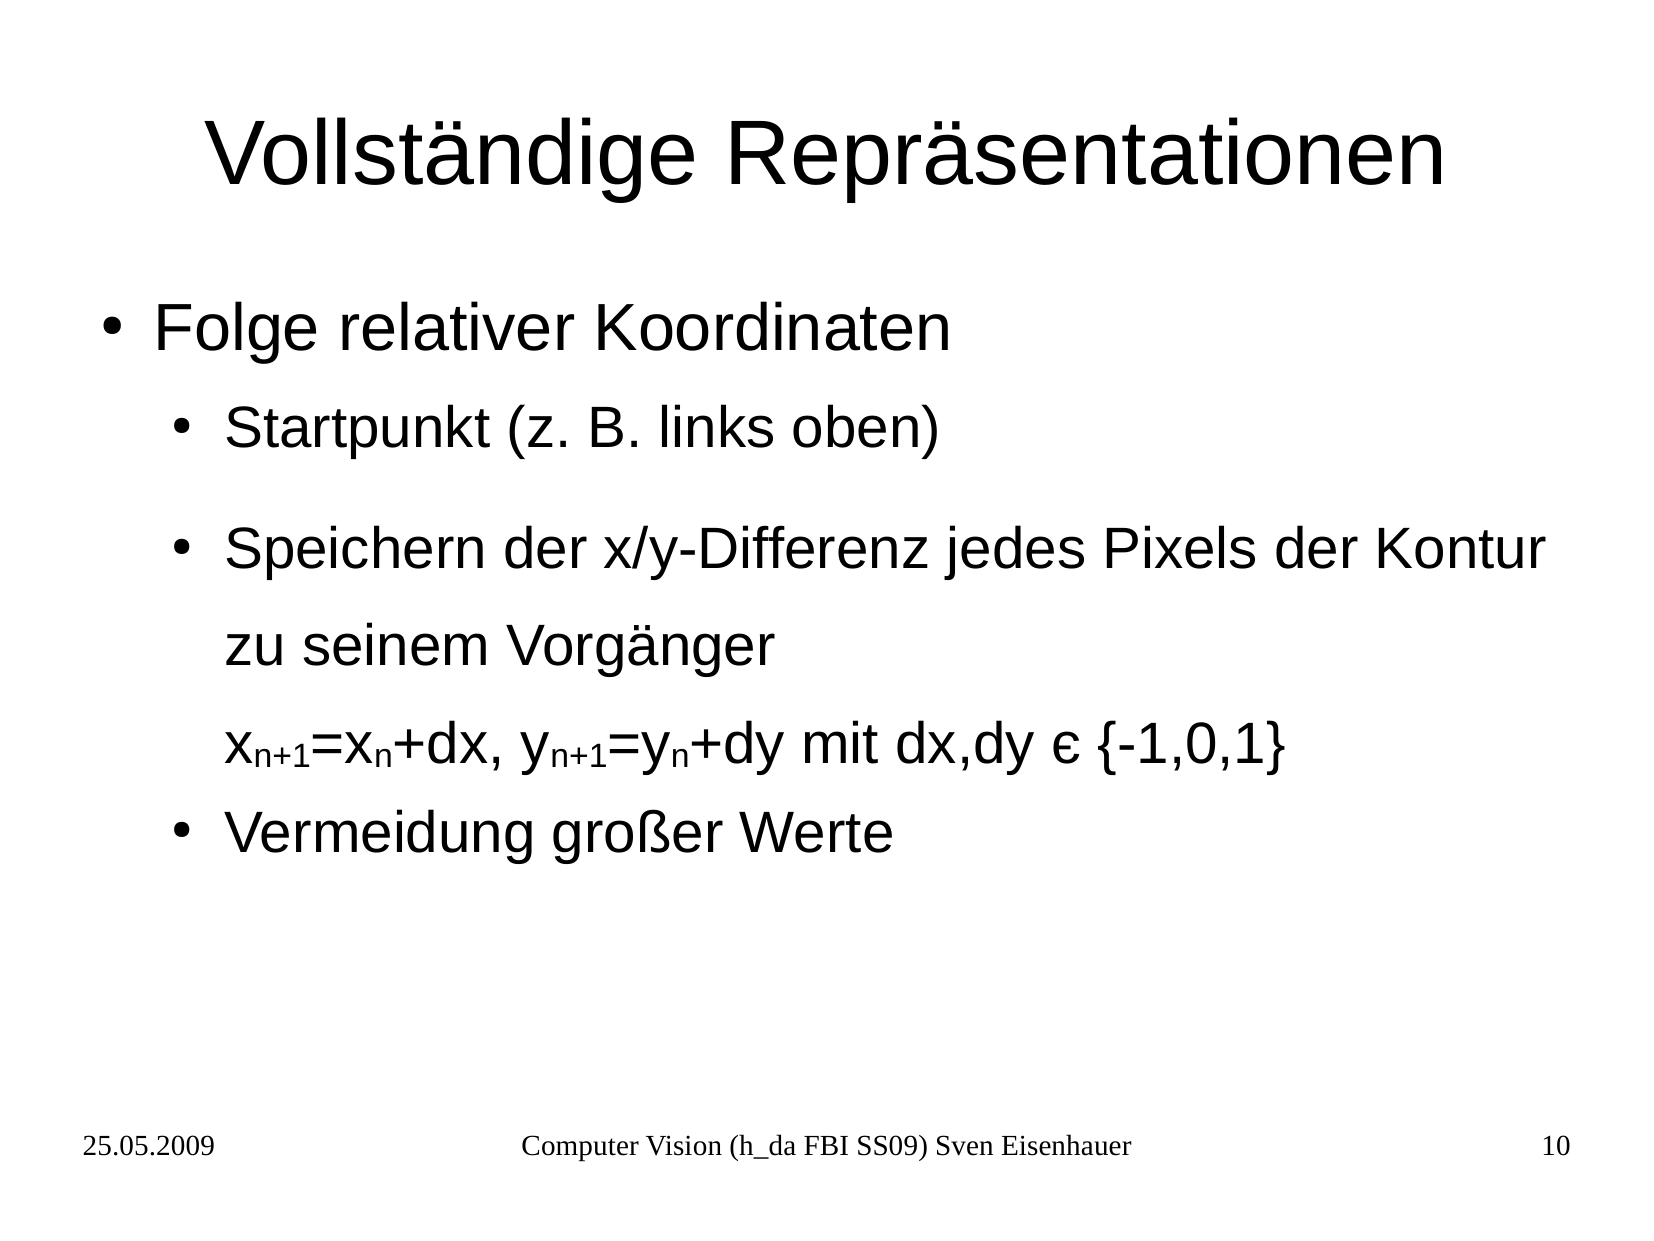

# Vollständige Repräsentationen
Folge relativer Koordinaten
Startpunkt (z. B. links oben)
Speichern der x/y-Differenz jedes Pixels der Kontur zu seinem Vorgänger
xn+1=xn+dx, yn+1=yn+dy mit dx,dy є {-1,0,1}
Vermeidung großer Werte
25.05.2009
Computer Vision (h_da FBI SS09) Sven Eisenhauer
10